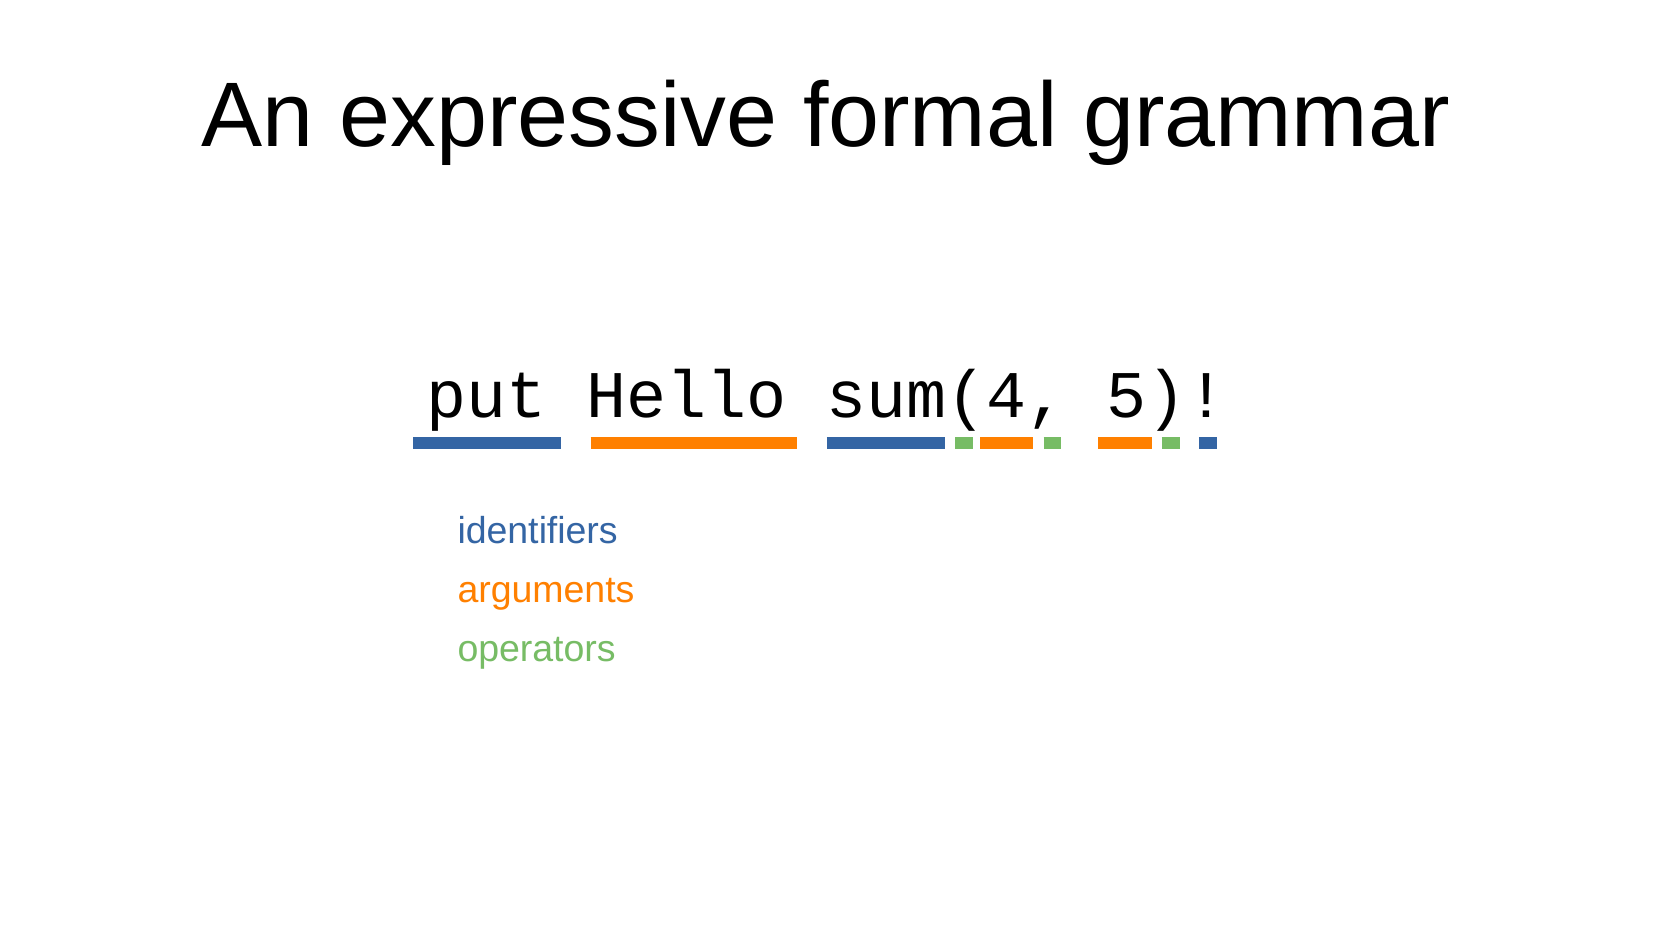

# An expressive formal grammar
put Hello sum(4, 5)!
identifiers
arguments
operators